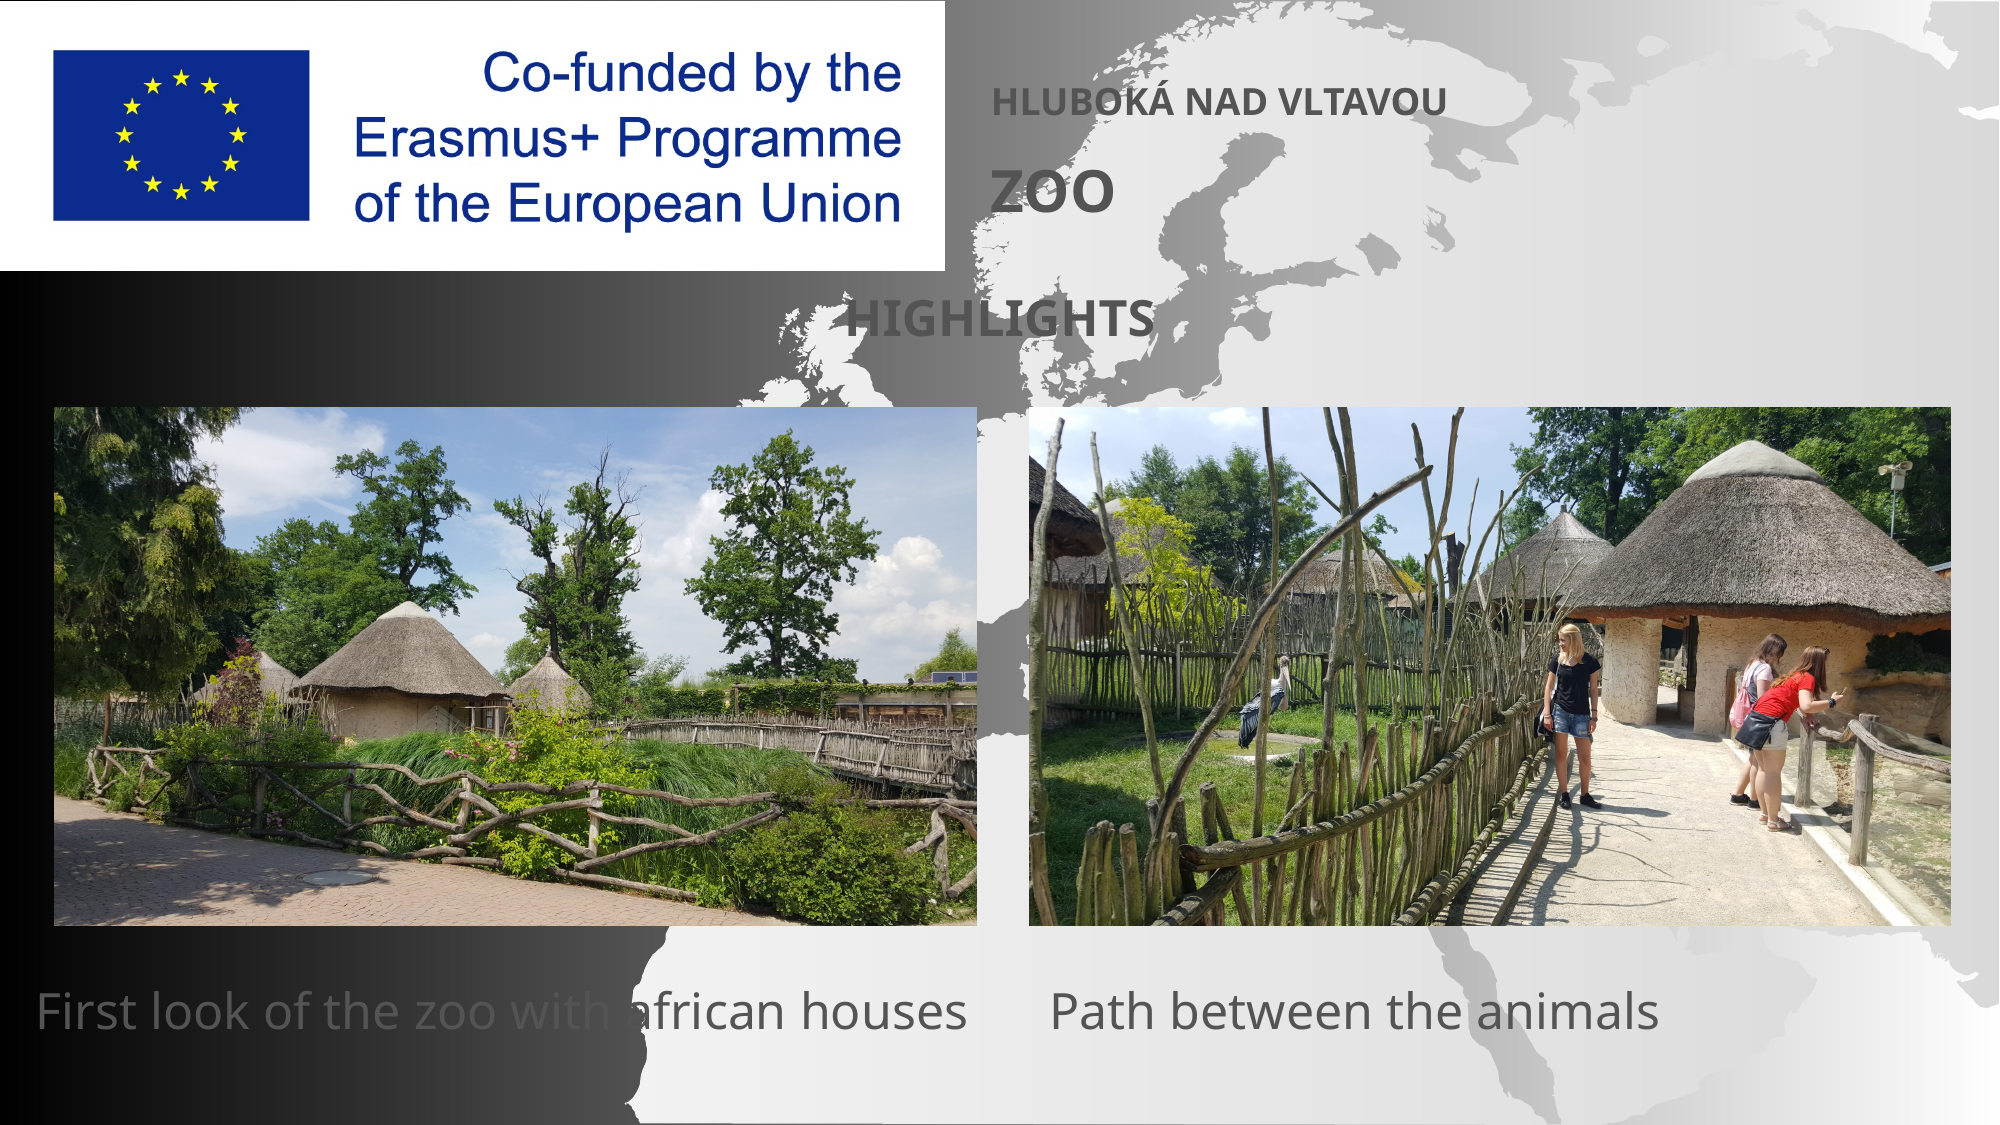

HLUBOKÁ NAD VLTAVOU
ZOO
HIGHLIGHTS
First look of the zoo with african houses
Path between the animals